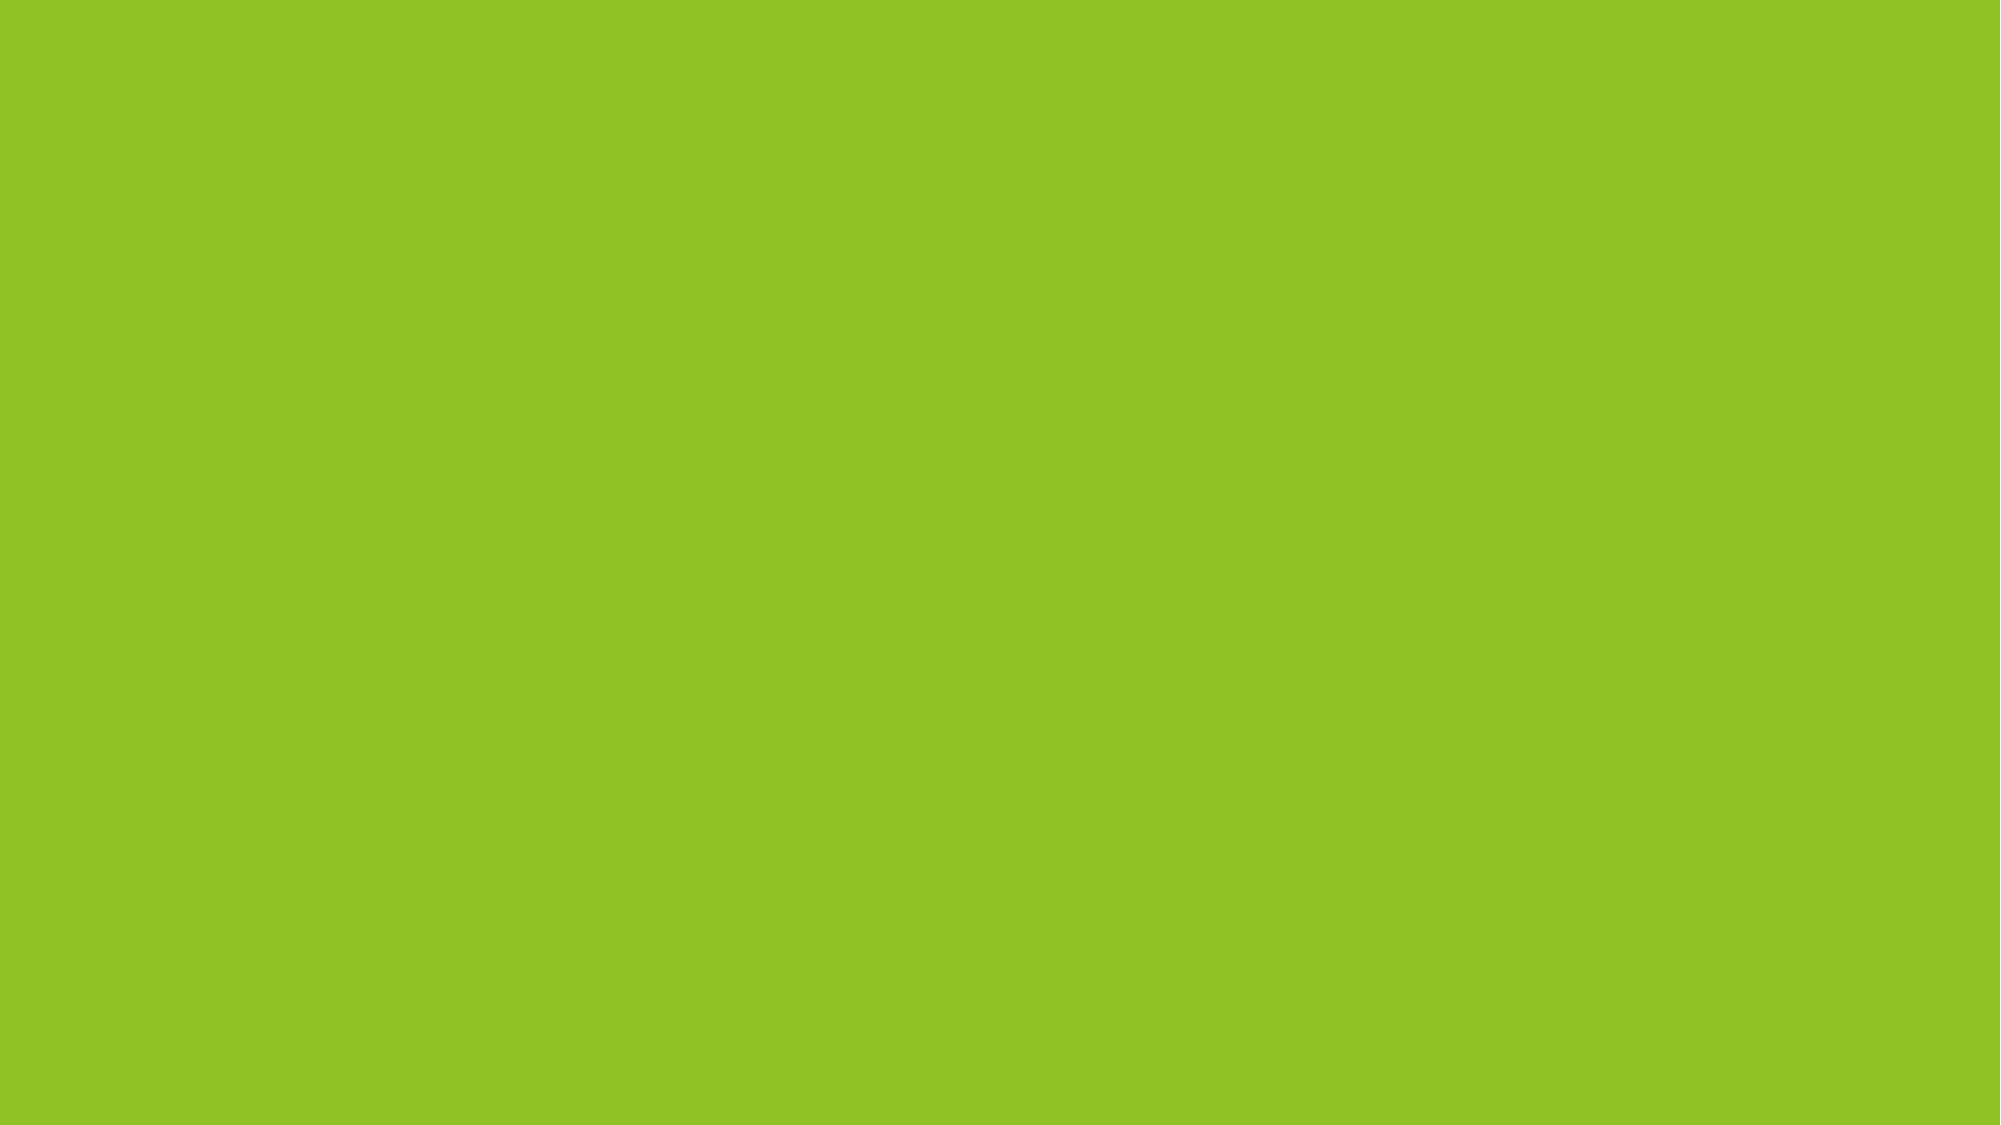

# Data della serata- Circolo PD Limbiate
Indipendenza
Conoscenza
PILLOLE DI ECONOMIA
Consapevolezza